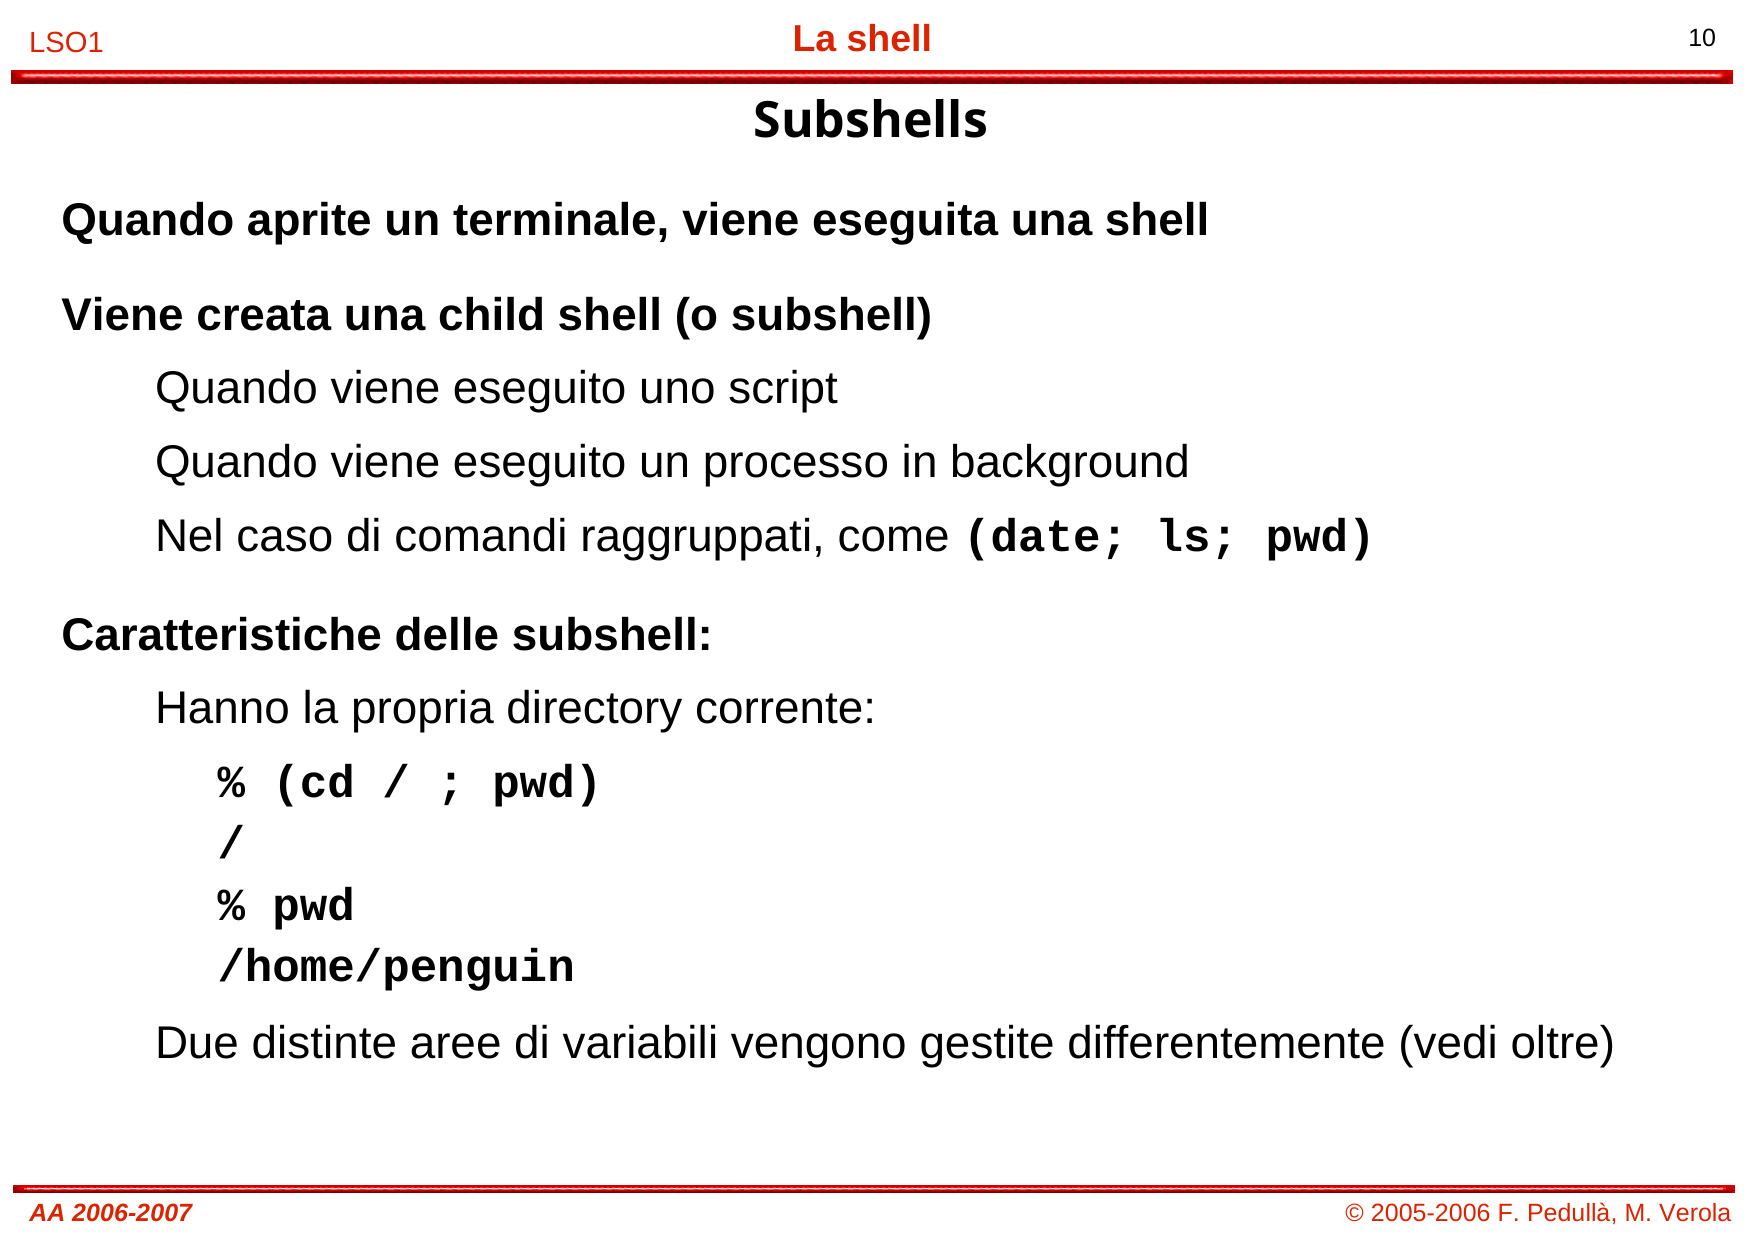

# Subshells
Quando aprite un terminale, viene eseguita una shell
Viene creata una child shell (o subshell)
Quando viene eseguito uno script
Quando viene eseguito un processo in background
Nel caso di comandi raggruppati, come (date; ls; pwd)
Caratteristiche delle subshell:
Hanno la propria directory corrente:
	% (cd / ; pwd)
/
% pwd
/home/penguin
Due distinte aree di variabili vengono gestite differentemente (vedi oltre)